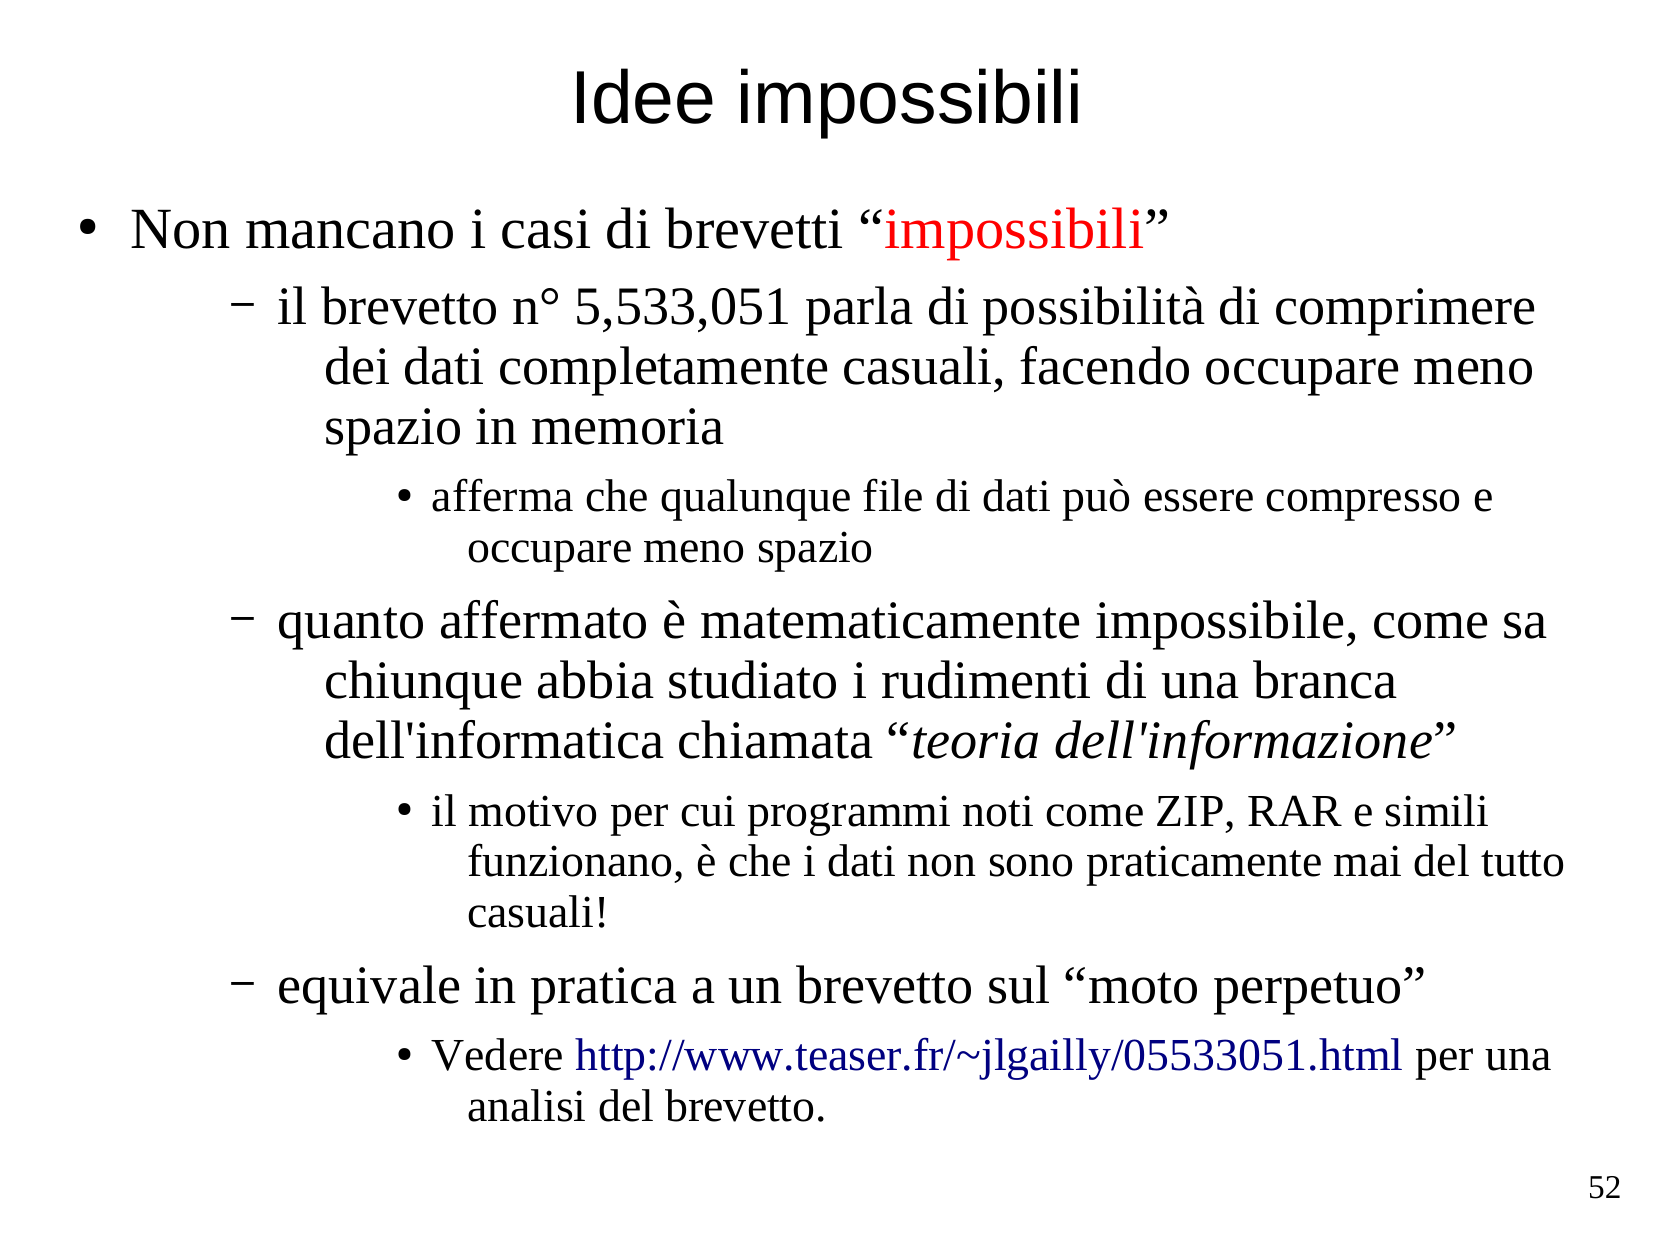

# Idee impossibili
Non mancano i casi di brevetti “impossibili”
il brevetto n° 5,533,051 parla di possibilità di comprimere dei dati completamente casuali, facendo occupare meno spazio in memoria
afferma che qualunque file di dati può essere compresso e occupare meno spazio
quanto affermato è matematicamente impossibile, come sa chiunque abbia studiato i rudimenti di una branca dell'informatica chiamata “teoria dell'informazione”
il motivo per cui programmi noti come ZIP, RAR e simili funzionano, è che i dati non sono praticamente mai del tutto casuali!
equivale in pratica a un brevetto sul “moto perpetuo”
Vedere http://www.teaser.fr/~jlgailly/05533051.html per una analisi del brevetto.